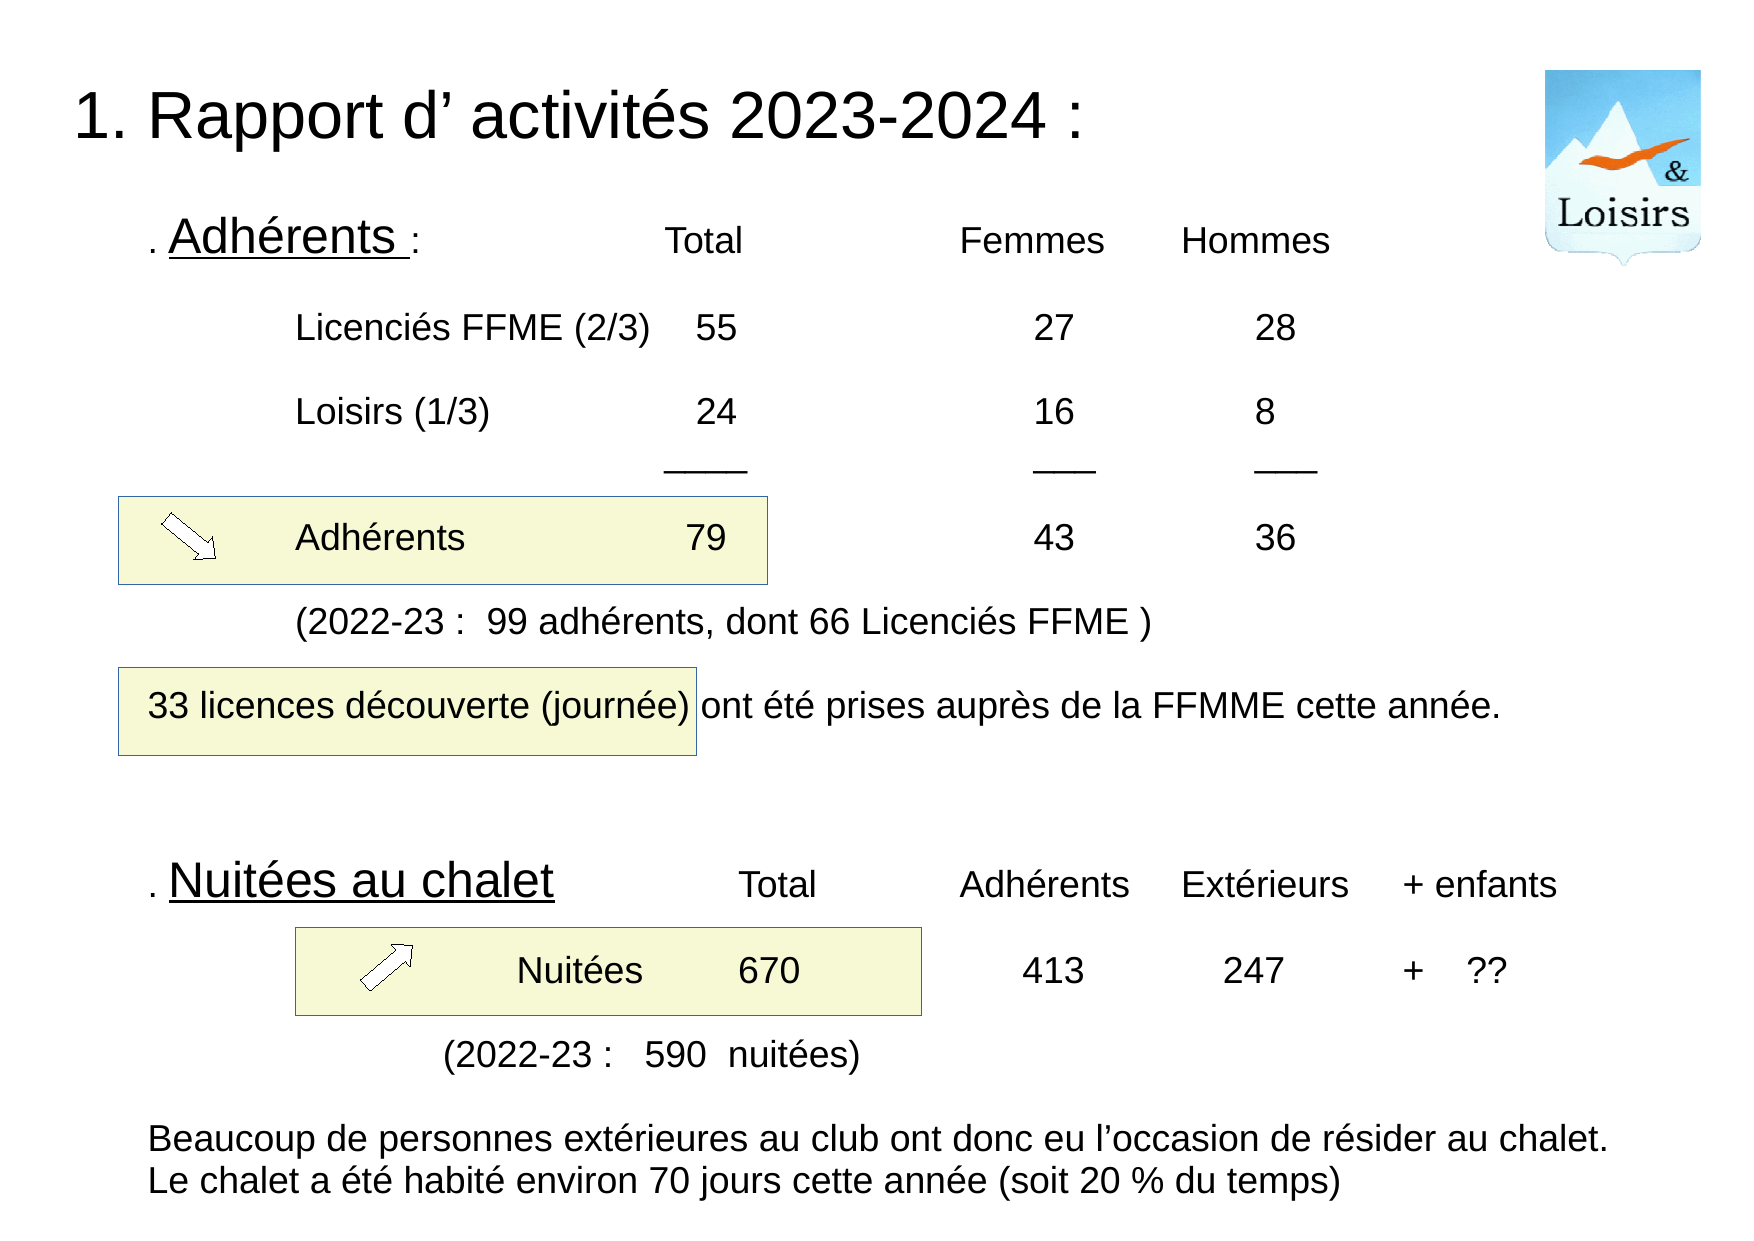

1. Rapport d’ activités 2023-2024 :
	. Adhérents :				Total 			Femmes		Hommes
			Licenciés FFME (2/3)	 55					27			28
			Loisirs (1/3)			 24					16			8
								____				___			___
			Adhérents			 79					43			36
			(2022-23 : 99 adhérents, dont 66 Licenciés FFME )
	33 licences découverte (journée) ont été prises auprès de la FFMME cette année.
	. Nuitées au chalet			Total 		Adhérents	Extérieurs	+ enfants
						Nuitées		670			 413		 247		+ ??
					(2022-23 : 590 nuitées)
	Beaucoup de personnes extérieures au club ont donc eu l’occasion de résider au chalet.
	Le chalet a été habité environ 70 jours cette année (soit 20 % du temps)